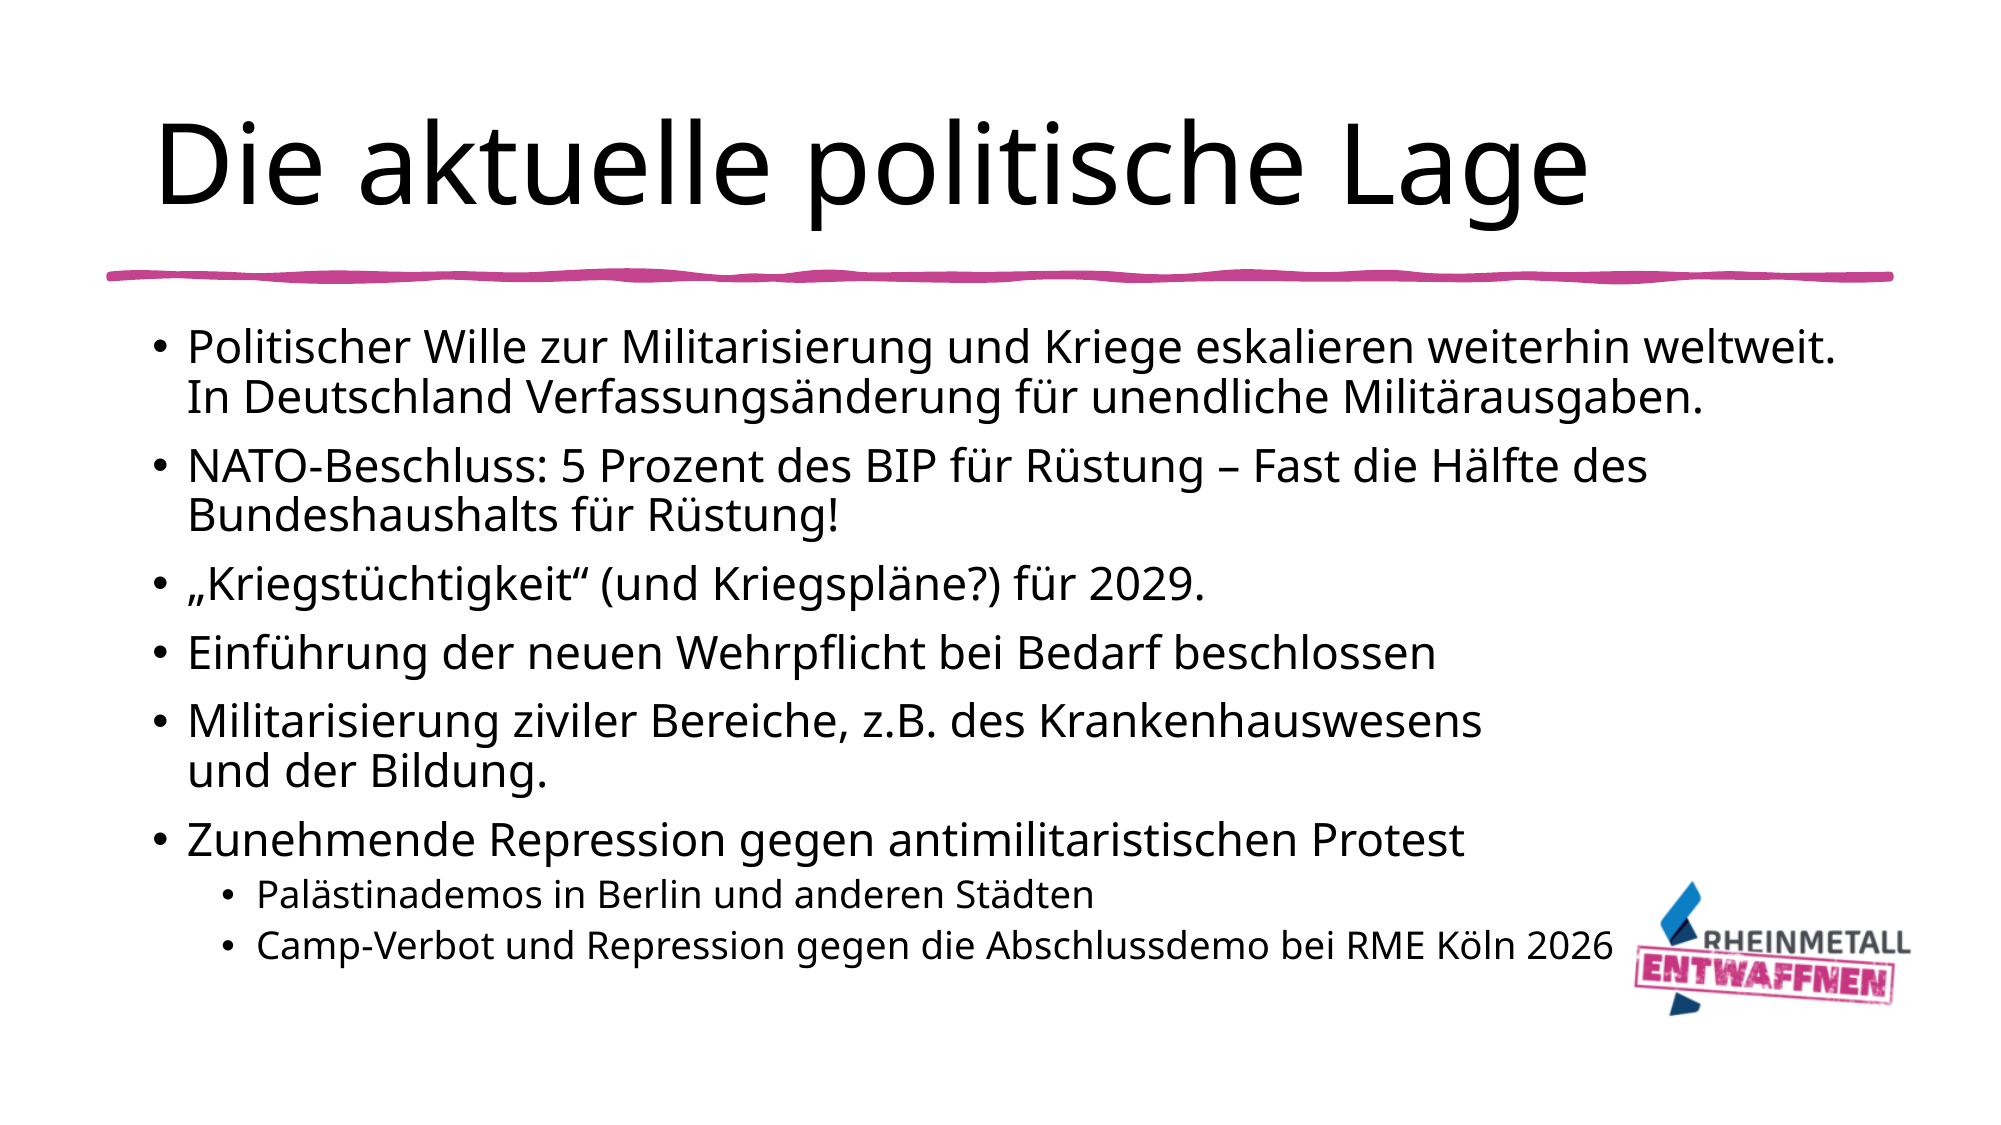

# Die aktuelle politische Lage
Politischer Wille zur Militarisierung und Kriege eskalieren weiterhin weltweit. In Deutschland Verfassungsänderung für unendliche Militärausgaben.
NATO-Beschluss: 5 Prozent des BIP für Rüstung – Fast die Hälfte des Bundeshaushalts für Rüstung!
„Kriegstüchtigkeit“ (und Kriegspläne?) für 2029.
Einführung der neuen Wehrpflicht bei Bedarf beschlossen
Militarisierung ziviler Bereiche, z.B. des Krankenhauswesens
und der Bildung.
Zunehmende Repression gegen antimilitaristischen Protest
Palästinademos in Berlin und anderen Städten
Camp-Verbot und Repression gegen die Abschlussdemo bei RME Köln 2026